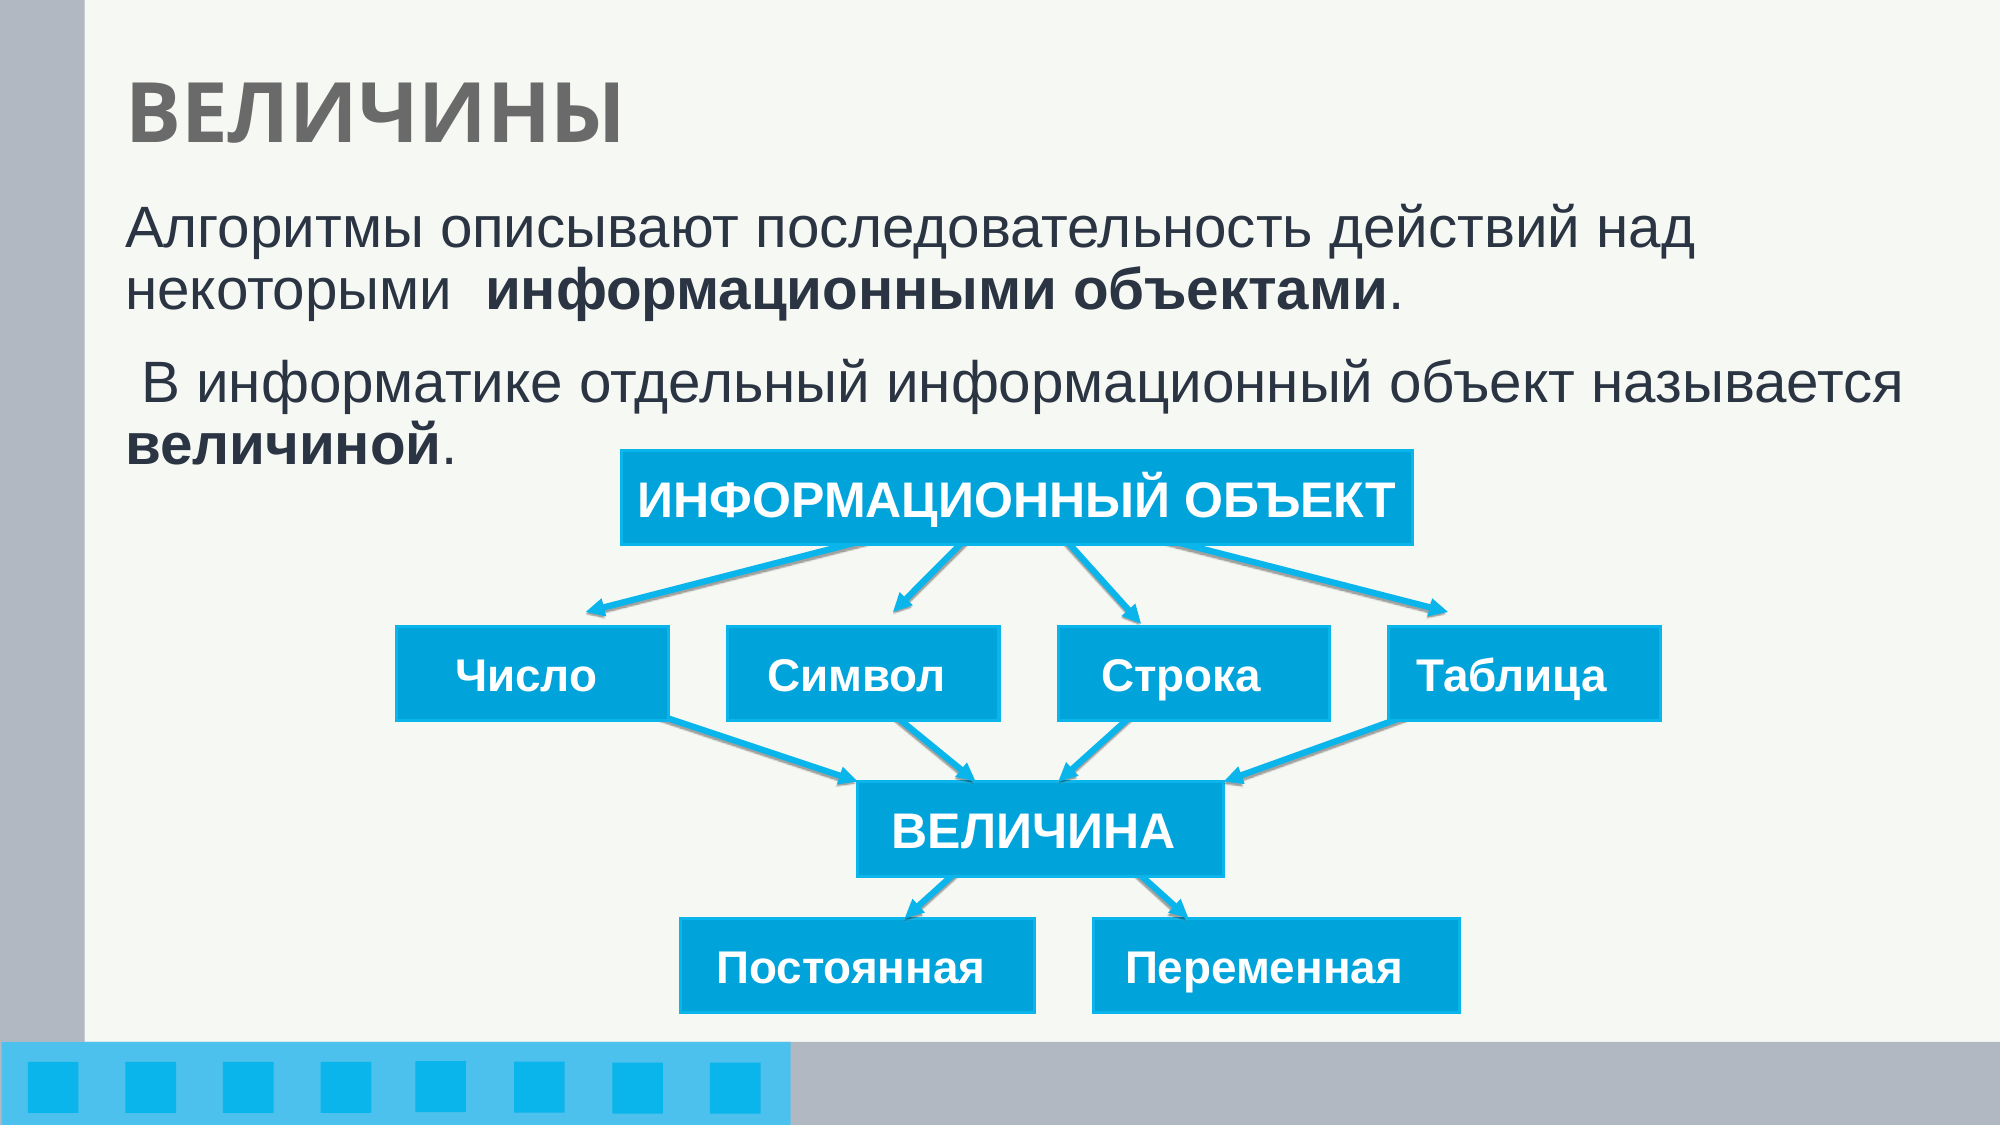

# ВЕЛИЧИНЫ
Алгоритмы описывают последовательность действий над некоторыми информационными объектами.
 В информатике отдельный информационный объект называется величиной.
ИНФОРМАЦИОННЫЙ ОБЪЕКТ
Число
Символ
Строка
Таблица
ВЕЛИЧИНА
Постоянная
Переменная